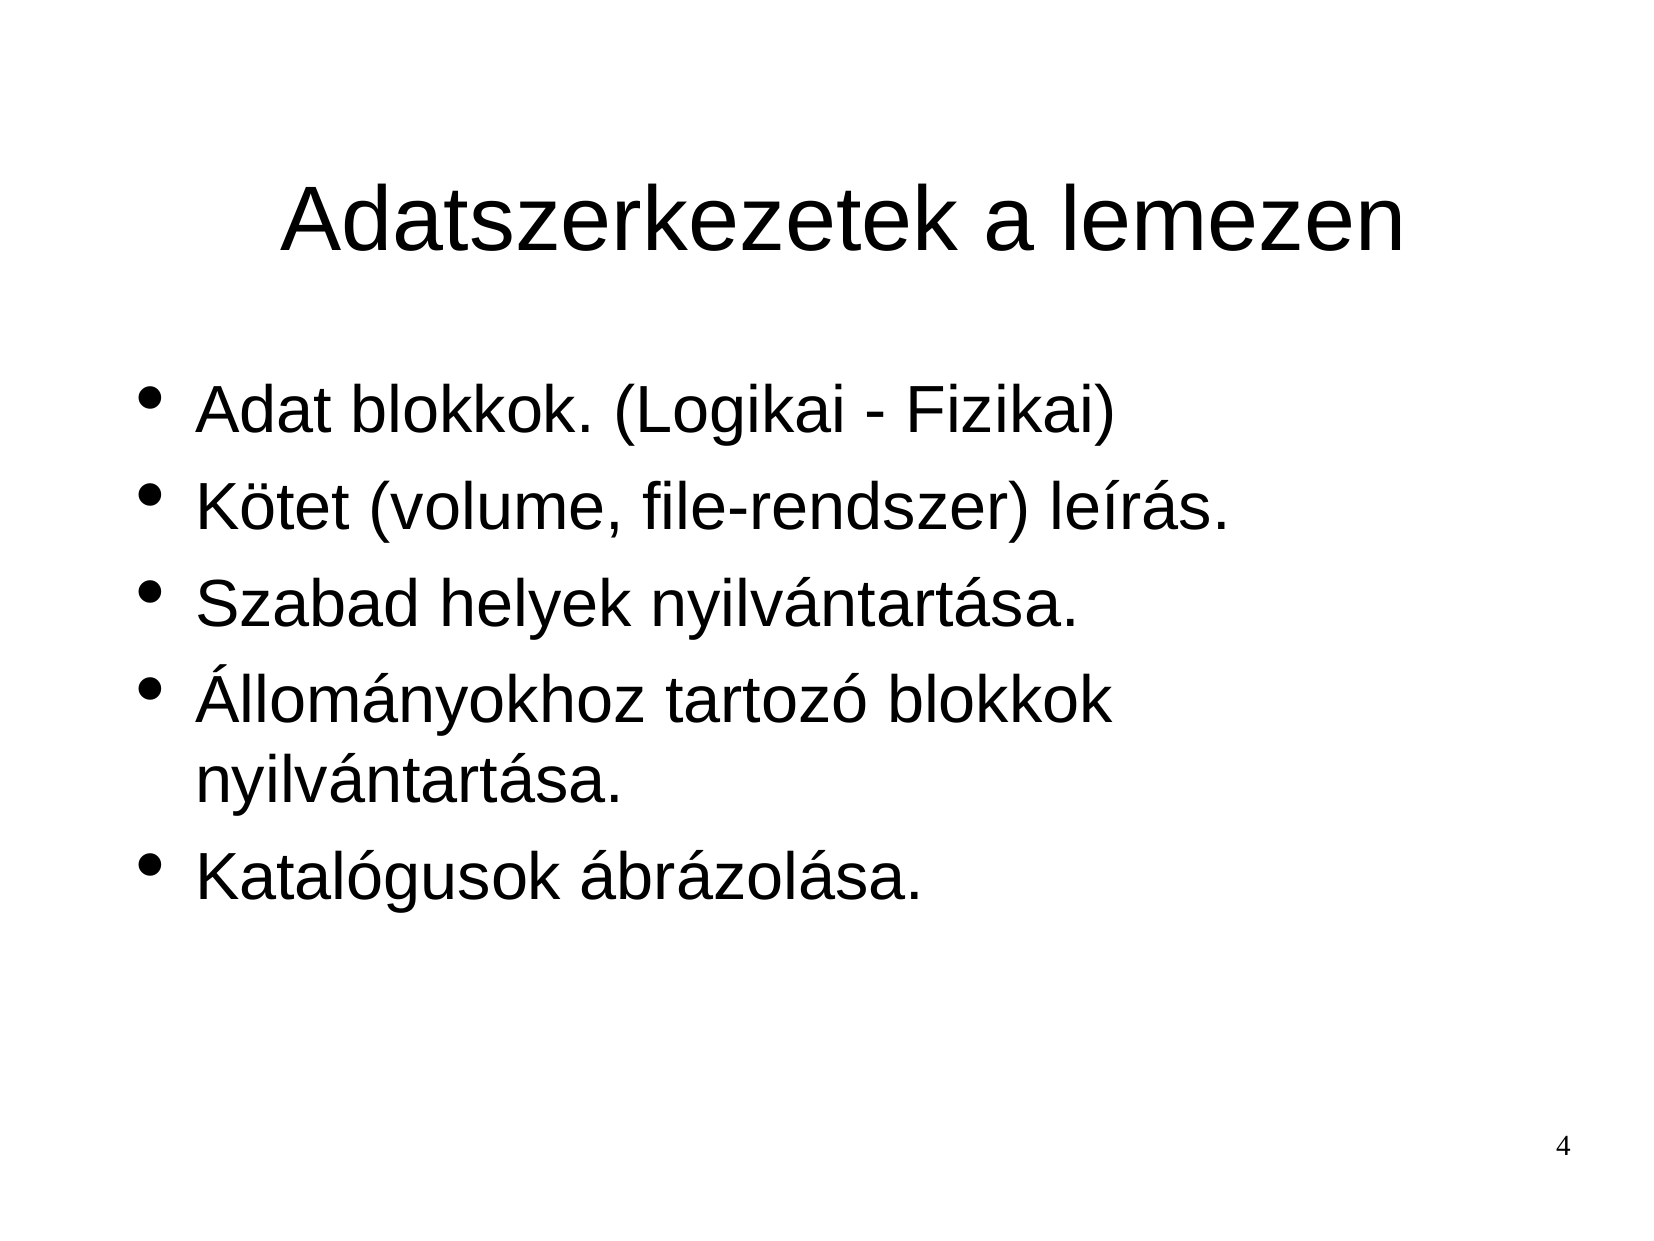

# Adatszerkezetek a lemezen
Adat blokkok. (Logikai - Fizikai)
Kötet (volume, file-rendszer) leírás.
Szabad helyek nyilvántartása.
Állományokhoz tartozó blokkok nyilvántartása.
Katalógusok ábrázolása.
4